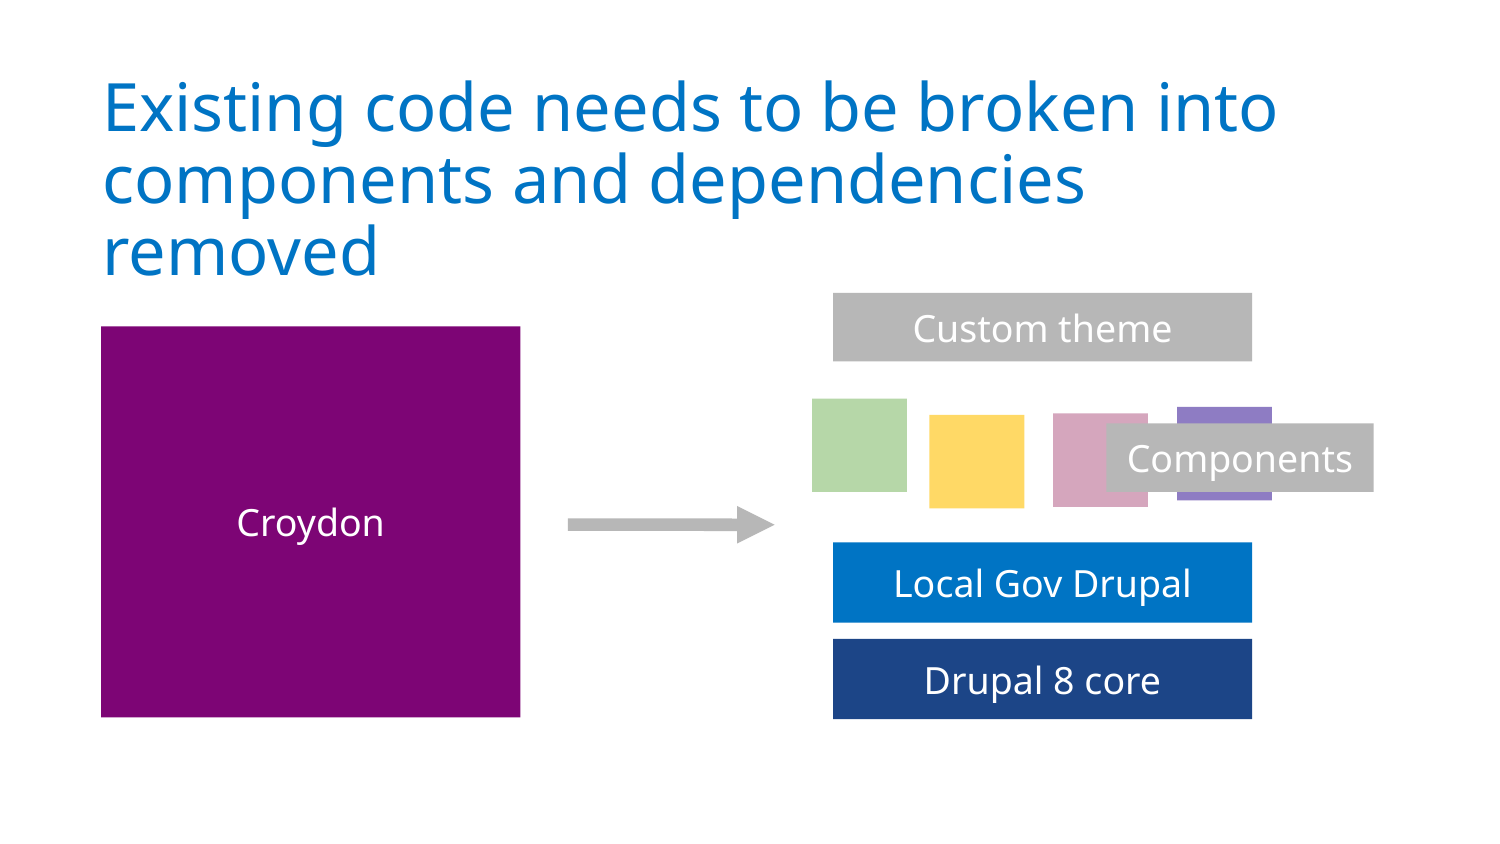

# Existing code needs to be broken into components and dependencies removed
Custom theme
Croydon
Components
Local Gov Drupal
Drupal 8 core